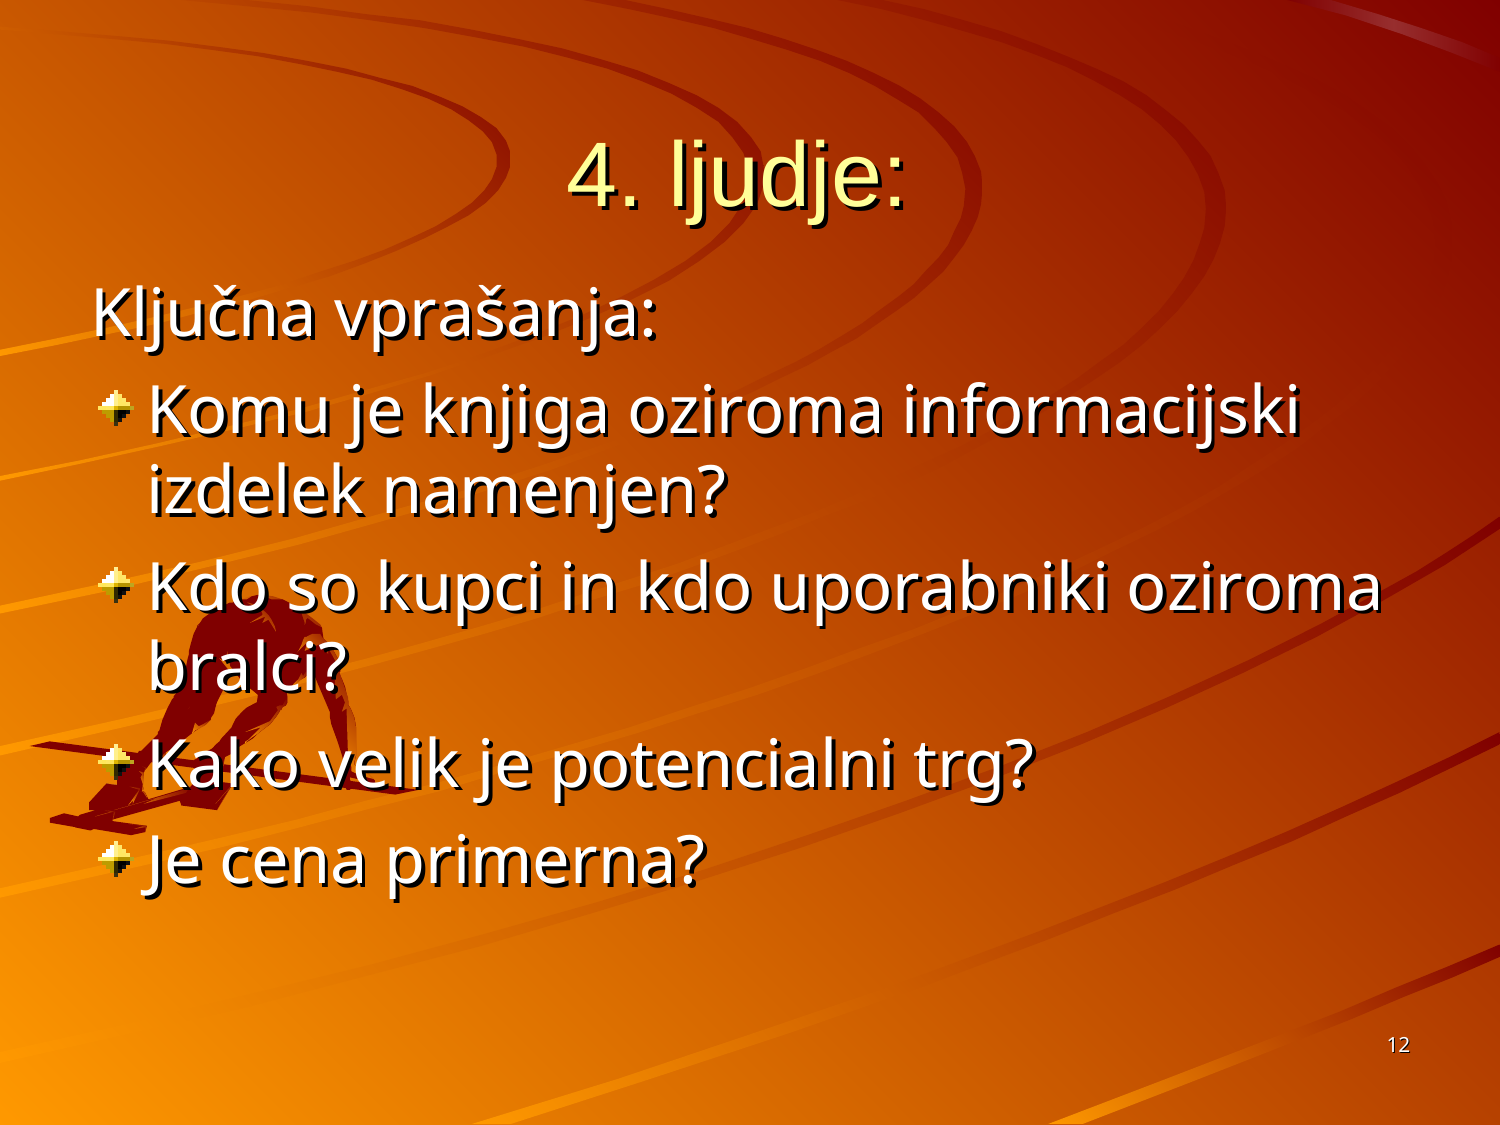

# 4. ljudje:
Ključna vprašanja:
Komu je knjiga oziroma informacijski izdelek namenjen?
Kdo so kupci in kdo uporabniki oziroma bralci?
Kako velik je potencialni trg?
Je cena primerna?